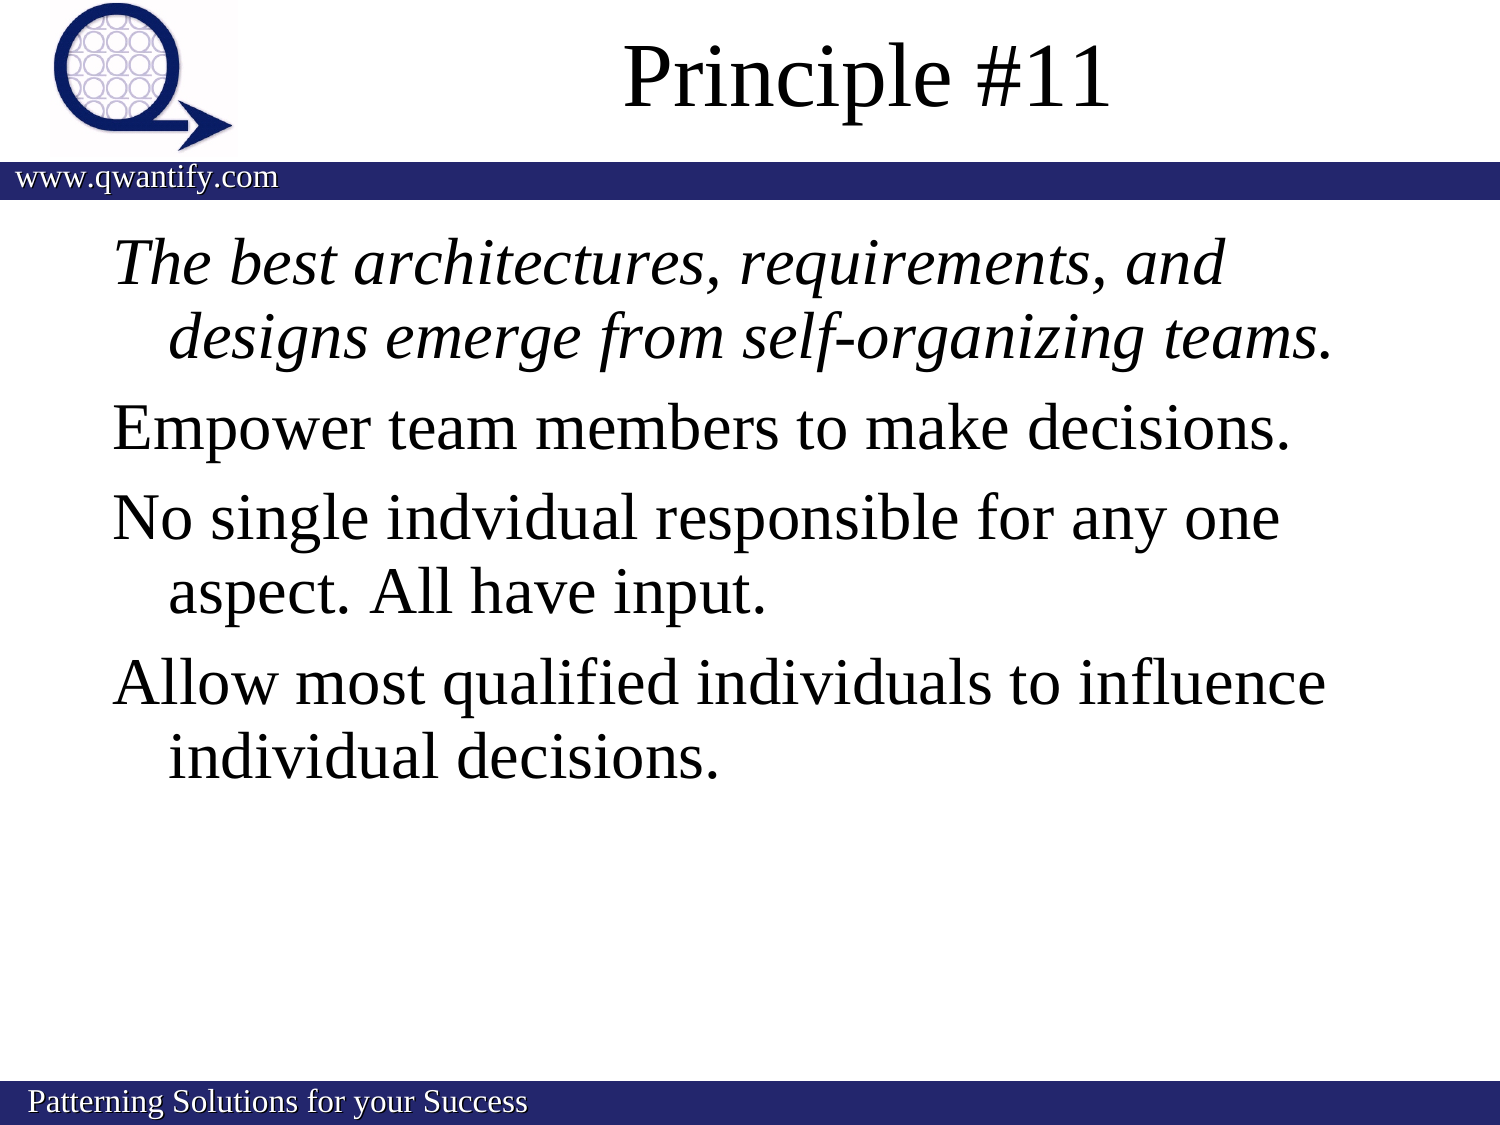

# Principle #11
The best architectures, requirements, and designs emerge from self-organizing teams.
Empower team members to make decisions.
No single indvidual responsible for any one aspect. All have input.
Allow most qualified individuals to influence individual decisions.